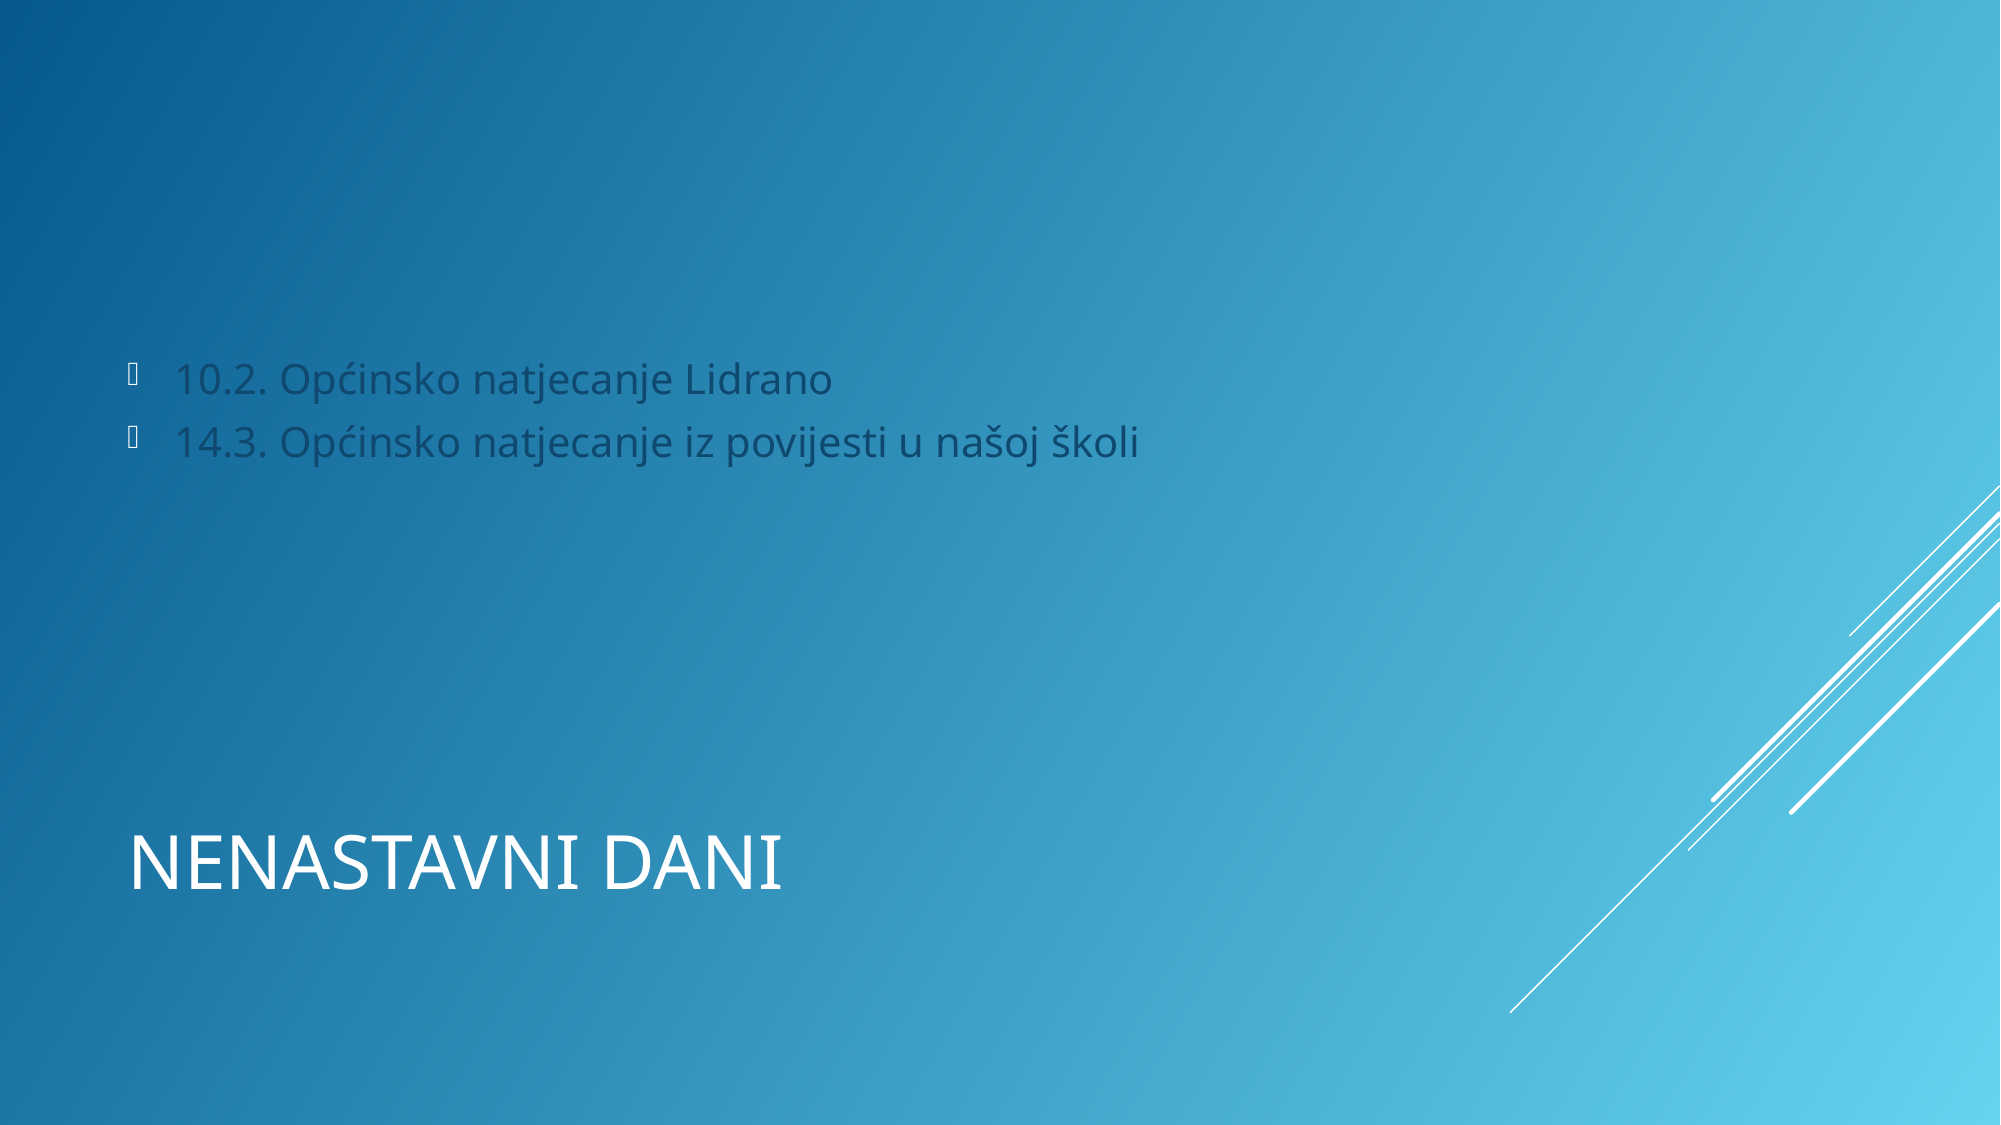

10.2. Općinsko natjecanje Lidrano
14.3. Općinsko natjecanje iz povijesti u našoj školi
# Nenastavni dani